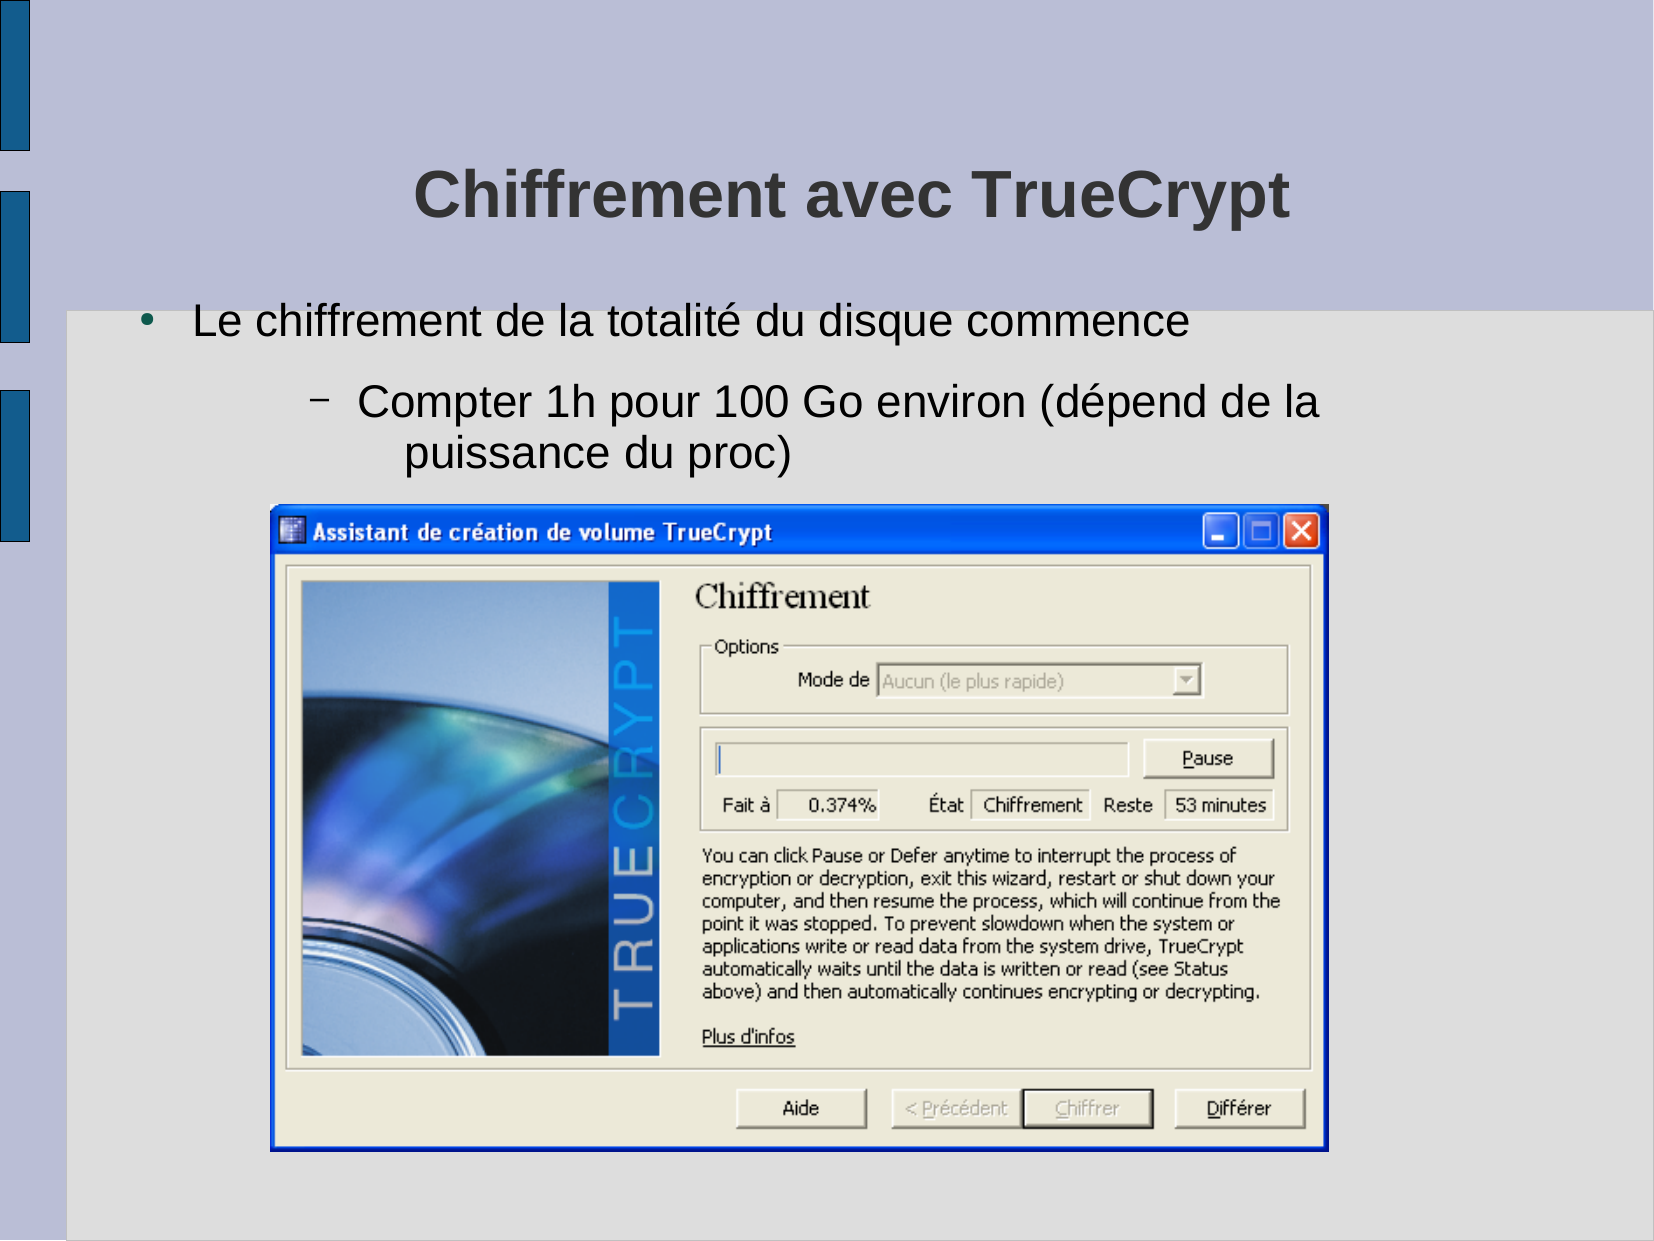

# Chiffrement avec TrueCrypt
Le chiffrement de la totalité du disque commence
Compter 1h pour 100 Go environ (dépend de la puissance du proc)